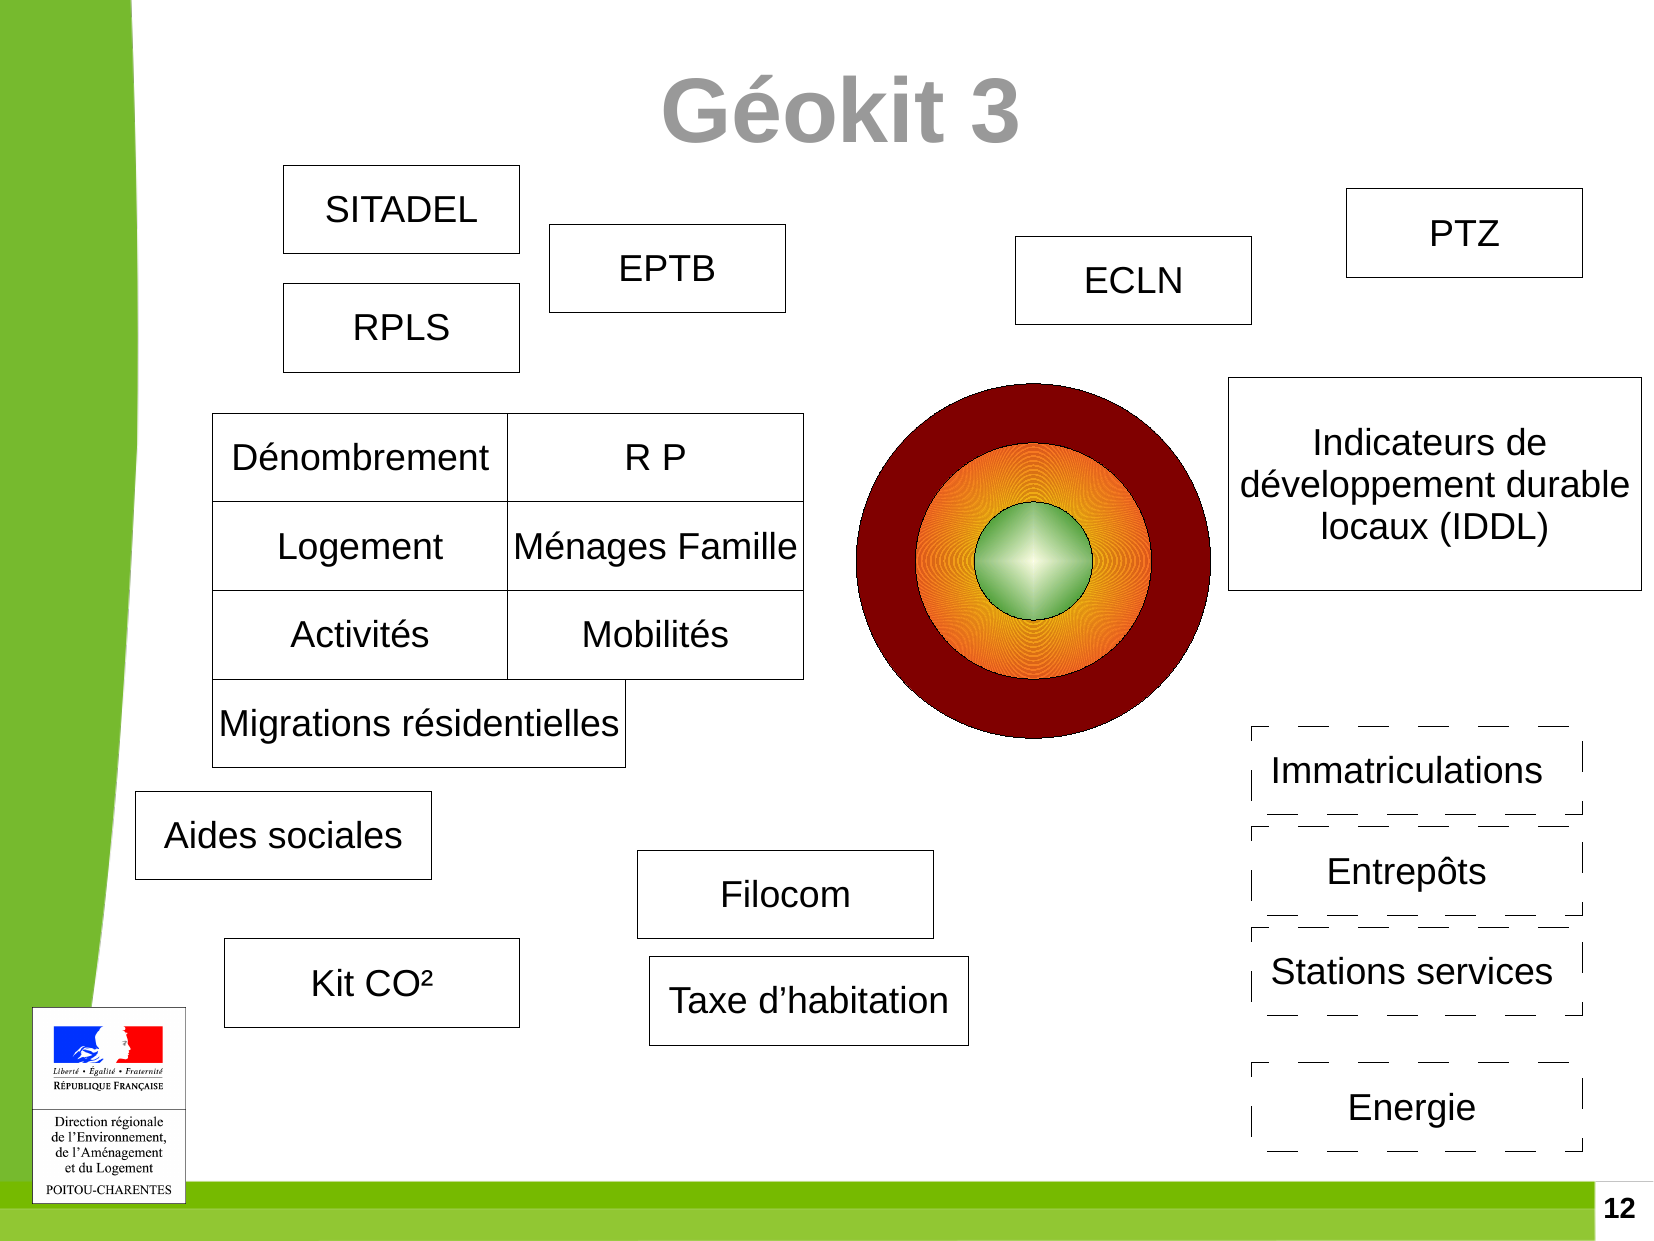

# Géokit 3
SITADEL
EPTB
RPLS
PTZ
ECLN
Indicateurs de
développement durable
locaux (IDDL)
Dénombrement
Logement
Ménages Famille
Activités
Mobilités
Migrations résidentielles
R P
Immatriculations
Aides sociales
Filocom
Kit CO²
Entrepôts
Stations services
Taxe d’habitation
Energie